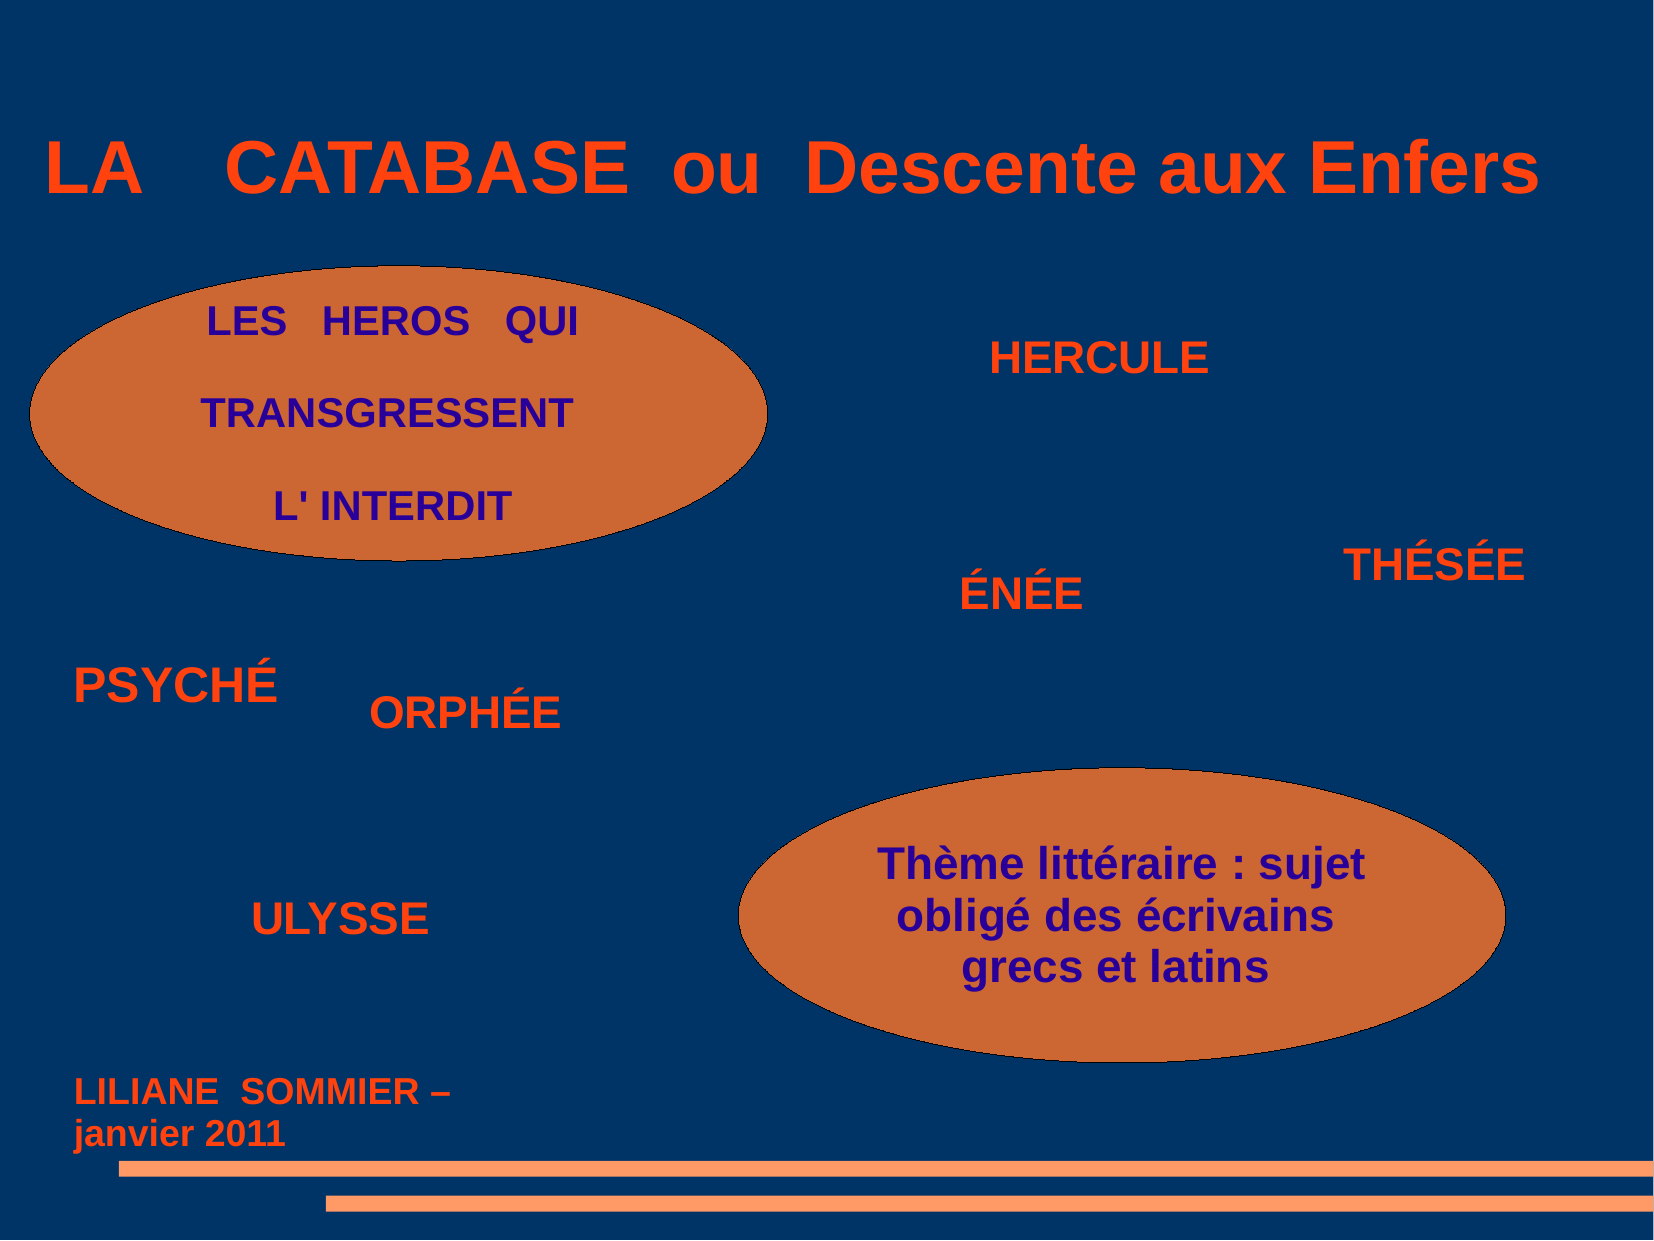

LA CATABASE ou Descente aux Enfers
LES HEROS QUI
TRANSGRESSENT
L' INTERDIT
HERCULE
THÉSÉE
ÉNÉE
PSYCHÉ
ORPHÉE
Thème littéraire : sujet
obligé des écrivains
grecs et latins
ULYSSE
LILIANE SOMMIER – janvier 2011